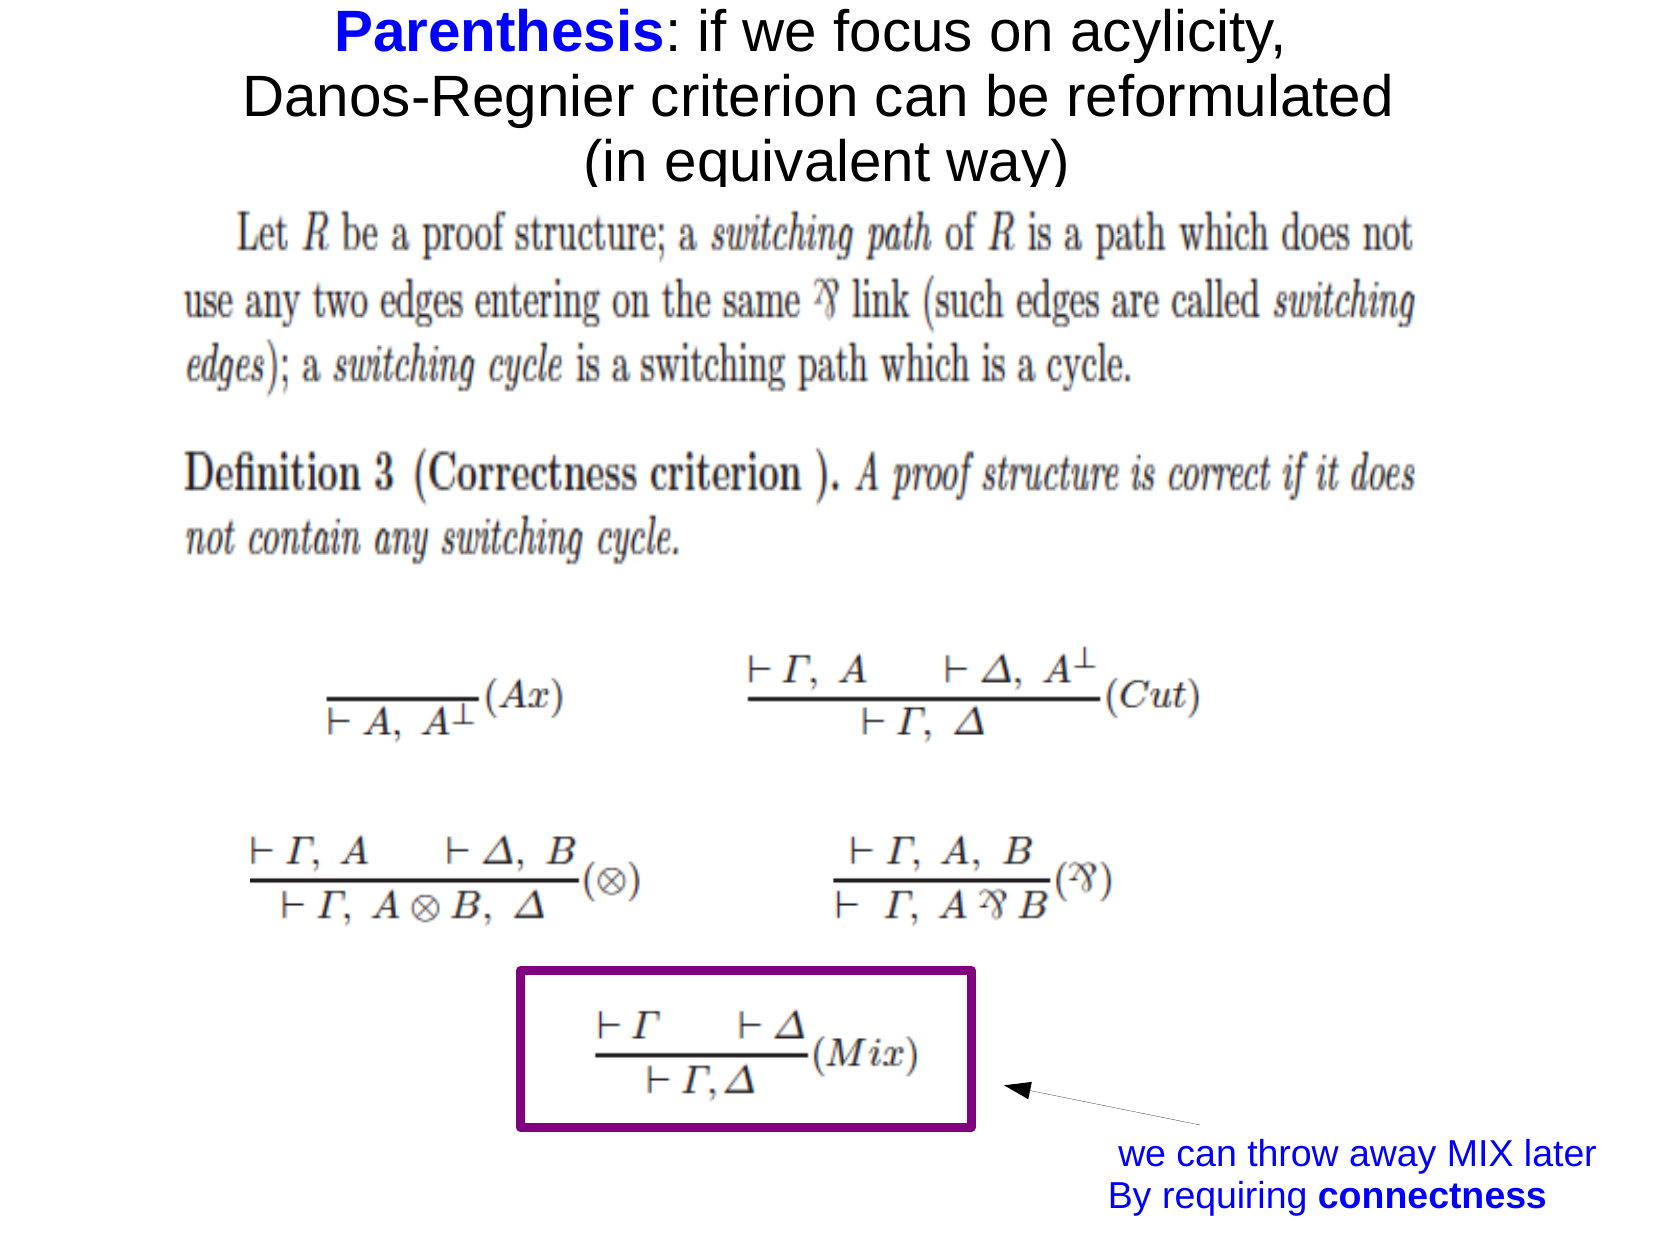

# Parenthesis: if we focus on acylicity, Danos-Regnier criterion can be reformulated (in equivalent way)
 we can throw away MIX later
By requiring connectness